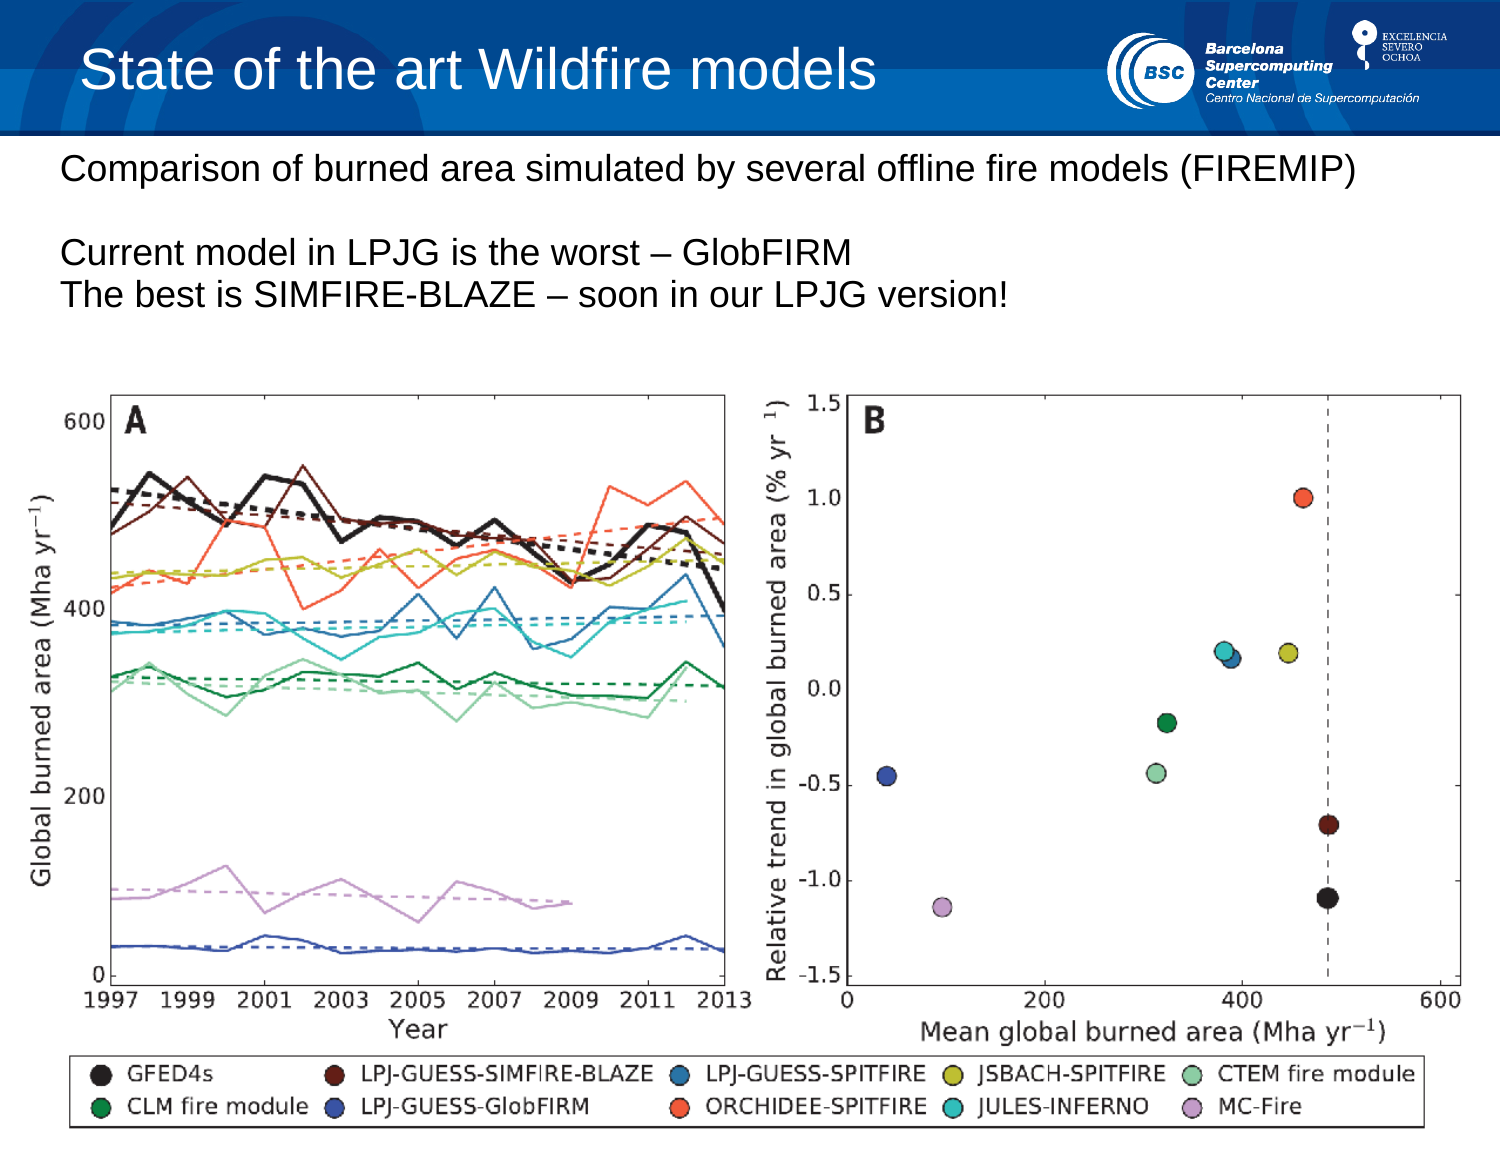

# State of the art Wildfire models
Comparison of burned area simulated by several offline fire models (FIREMIP)
Current model in LPJG is the worst – GlobFIRM
The best is SIMFIRE-BLAZE – soon in our LPJG version!